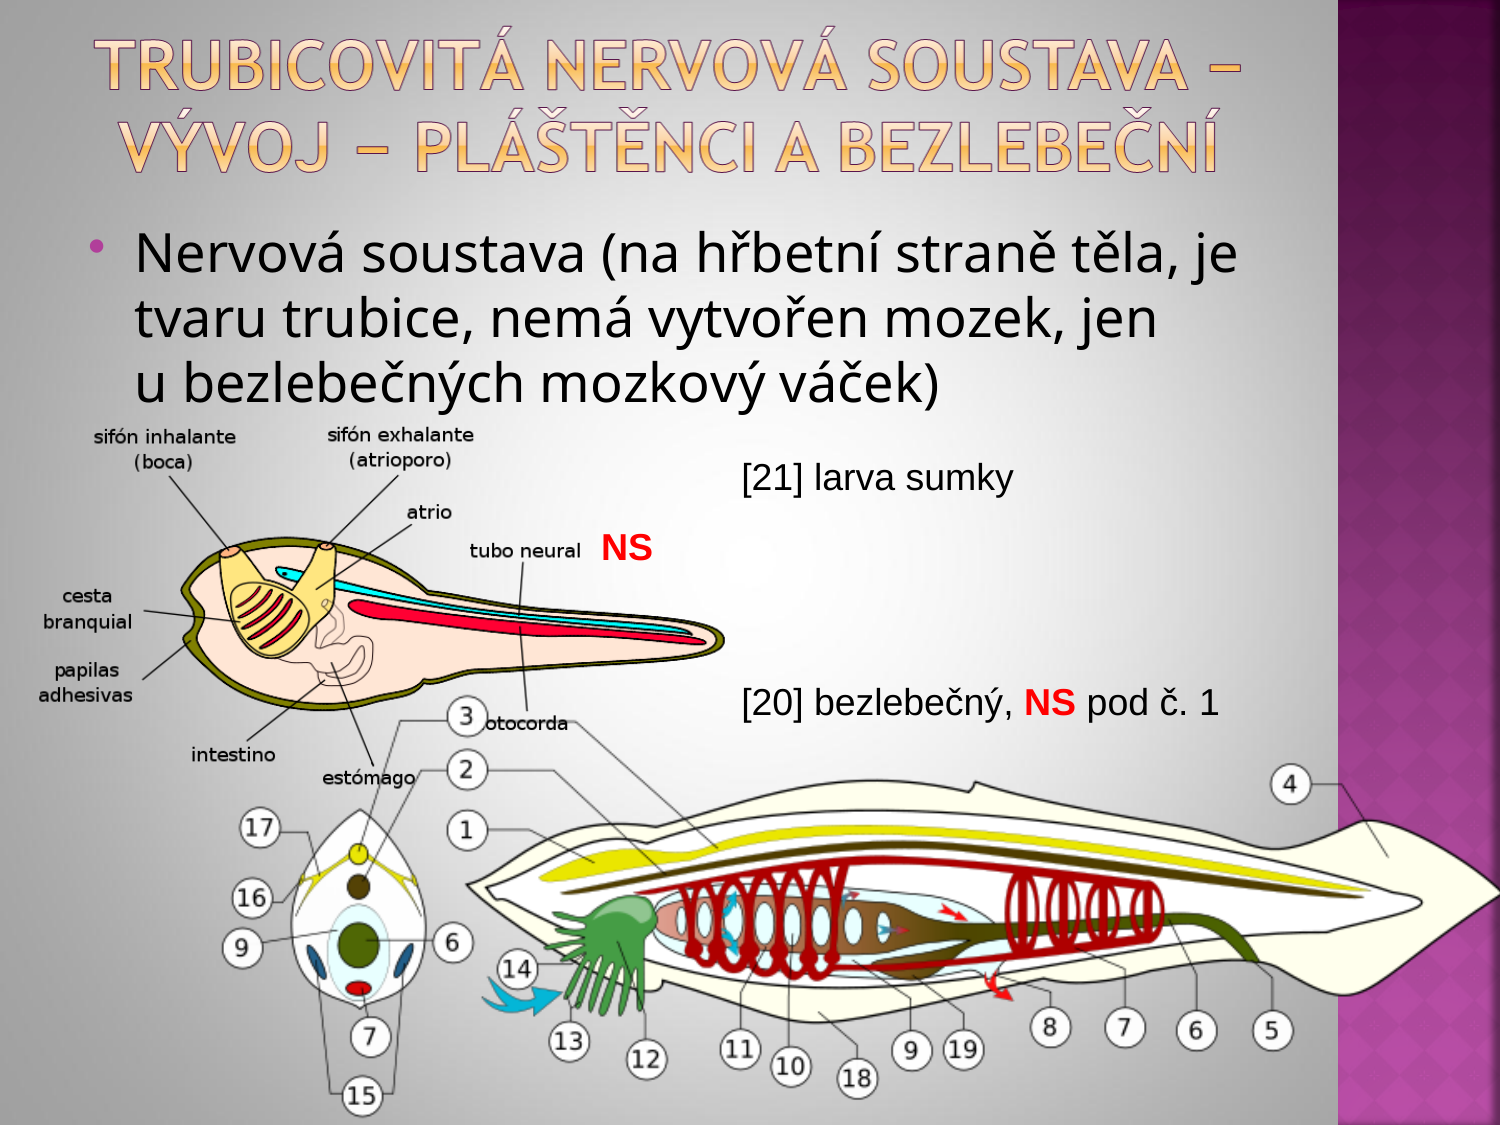

# Nervová soustava (na hřbetní straně těla, je tvaru trubice, nemá vytvořen mozek, jen u bezlebečných mozkový váček)
[21] larva sumky
[20] bezlebečný, NS pod č. 1
NS